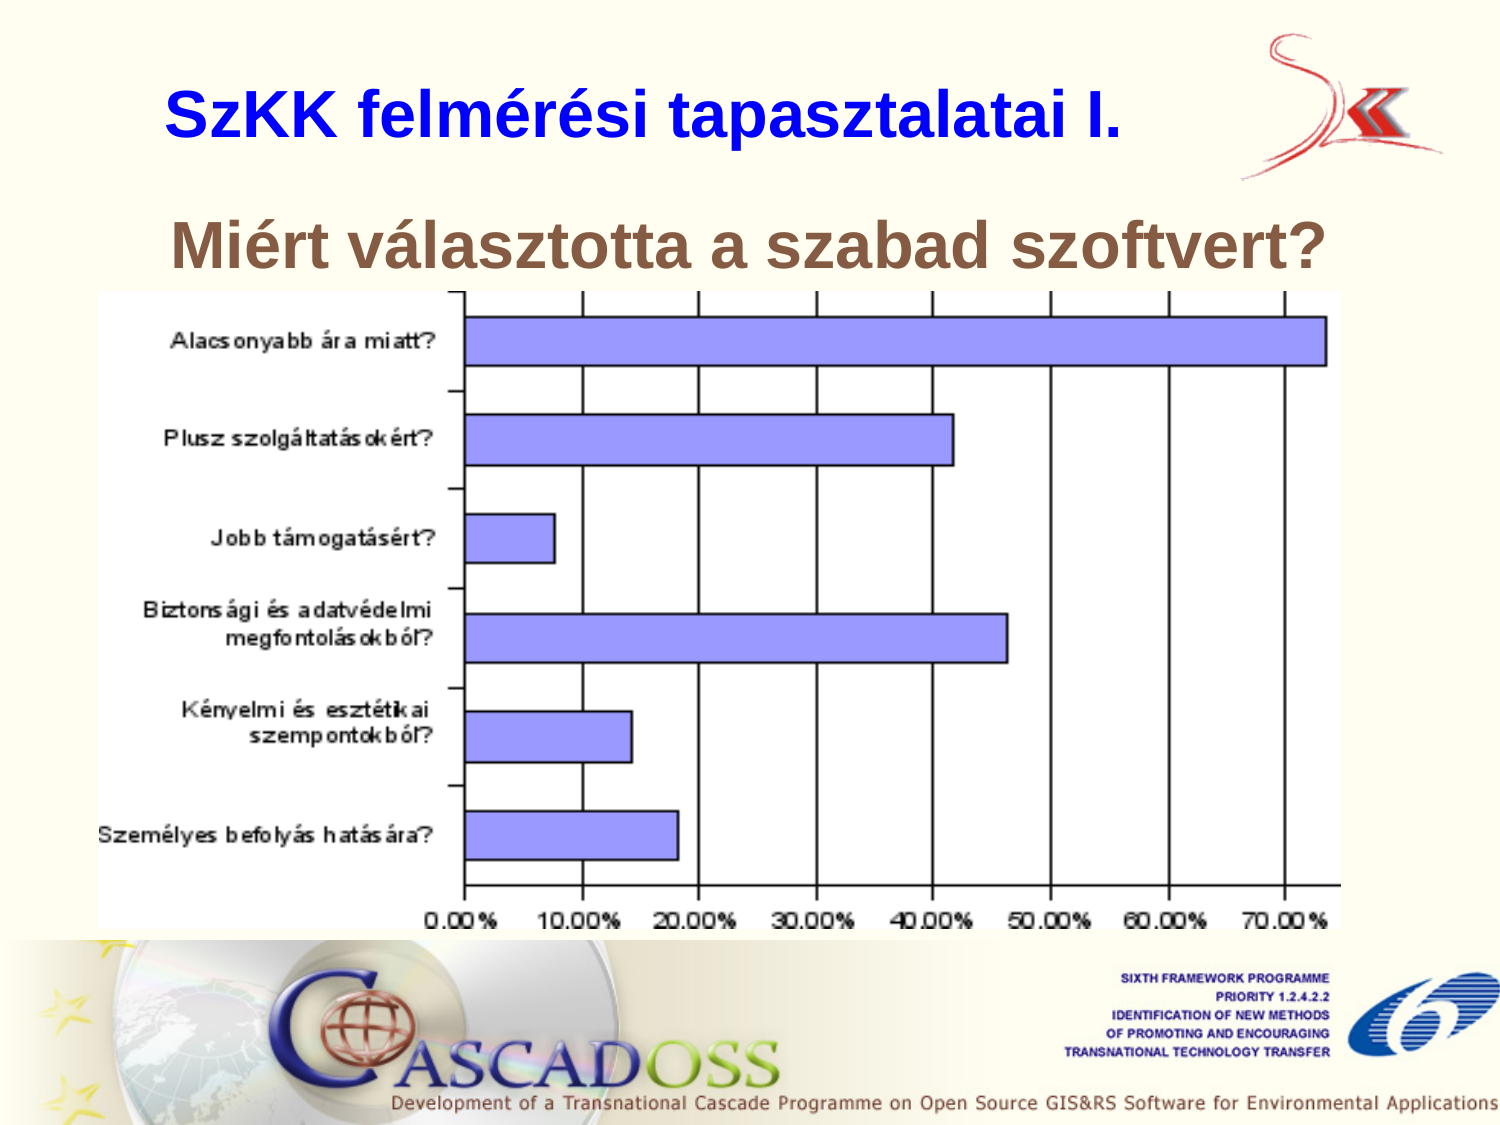

# SzKK felmérési tapasztalatai I.
Miért választotta a szabad szoftvert?